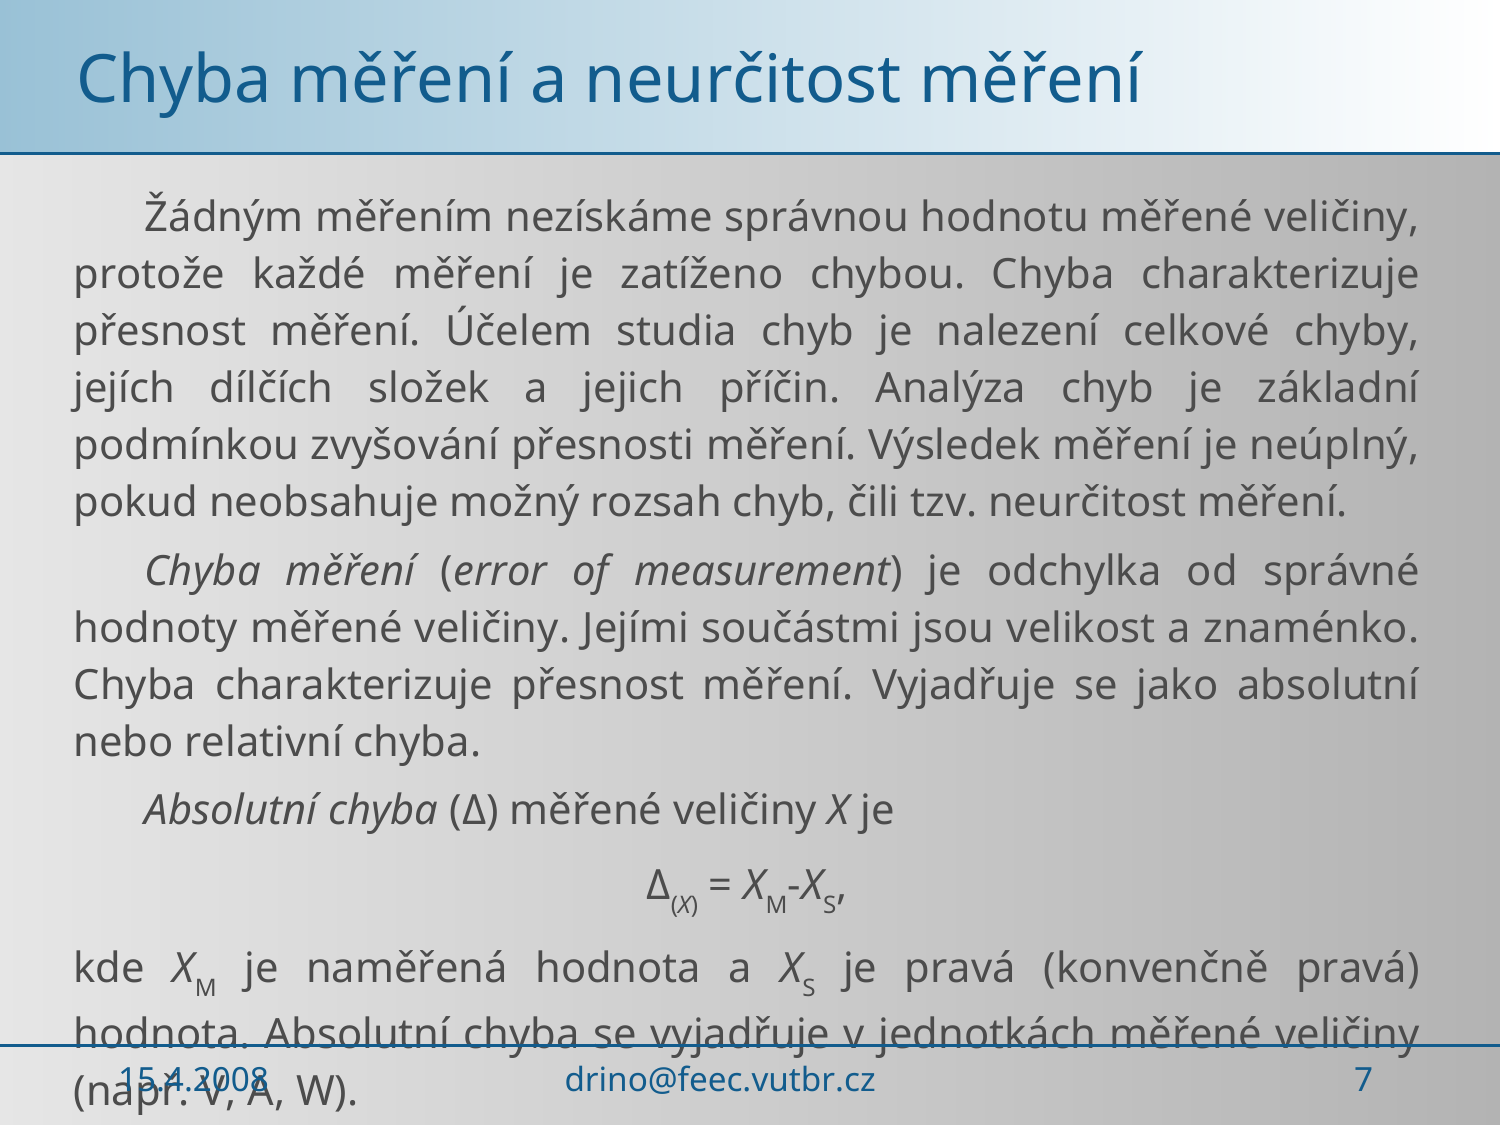

# Chyba měření a neurčitost měření
Žádným měřením nezískáme správnou hodnotu měřené veličiny, protože každé měření je zatíženo chybou. Chyba charakterizuje přesnost měření. Účelem studia chyb je nalezení celkové chyby, jejích dílčích složek a jejich příčin. Analýza chyb je základní podmínkou zvyšování přesnosti měření. Výsledek měření je neúplný, pokud neobsahuje možný rozsah chyb, čili tzv. neurčitost měření.
Chyba měření (error of measurement) je odchylka od správné hodnoty měřené veličiny. Jejími součástmi jsou velikost a znaménko. Chyba charakterizuje přesnost měření. Vyjadřuje se jako absolutní nebo relativní chyba.
Absolutní chyba (Δ) měřené veličiny X je
Δ(X) = XM-XS,
kde XM je naměřená hodnota a XS je pravá (konvenčně pravá) hodnota. Absolutní chyba se vyjadřuje v jednotkách měřené veličiny (např. V, A, W).
15.4.2008
drino@feec.vutbr.cz